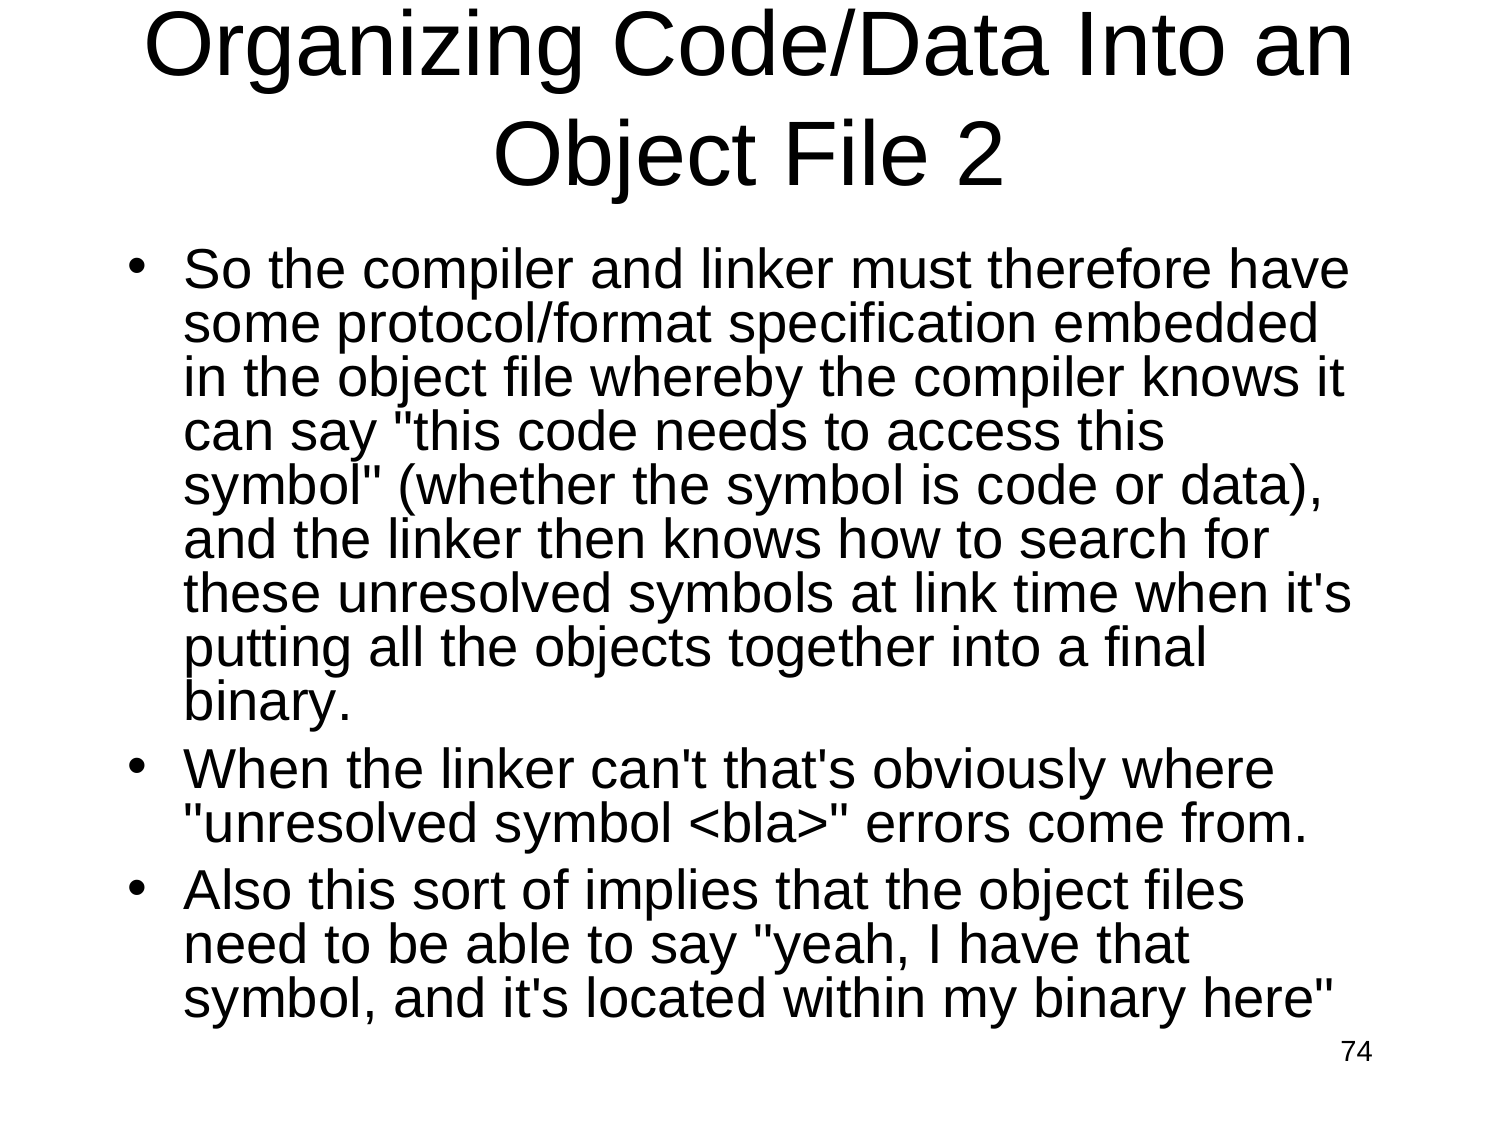

# Organizing Code/Data Into an Object File 2
So the compiler and linker must therefore have some protocol/format specification embedded in the object file whereby the compiler knows it can say "this code needs to access this symbol" (whether the symbol is code or data), and the linker then knows how to search for these unresolved symbols at link time when it's putting all the objects together into a final binary.
When the linker can't that's obviously where "unresolved symbol <bla>" errors come from.
Also this sort of implies that the object files need to be able to say "yeah, I have that symbol, and it's located within my binary here"